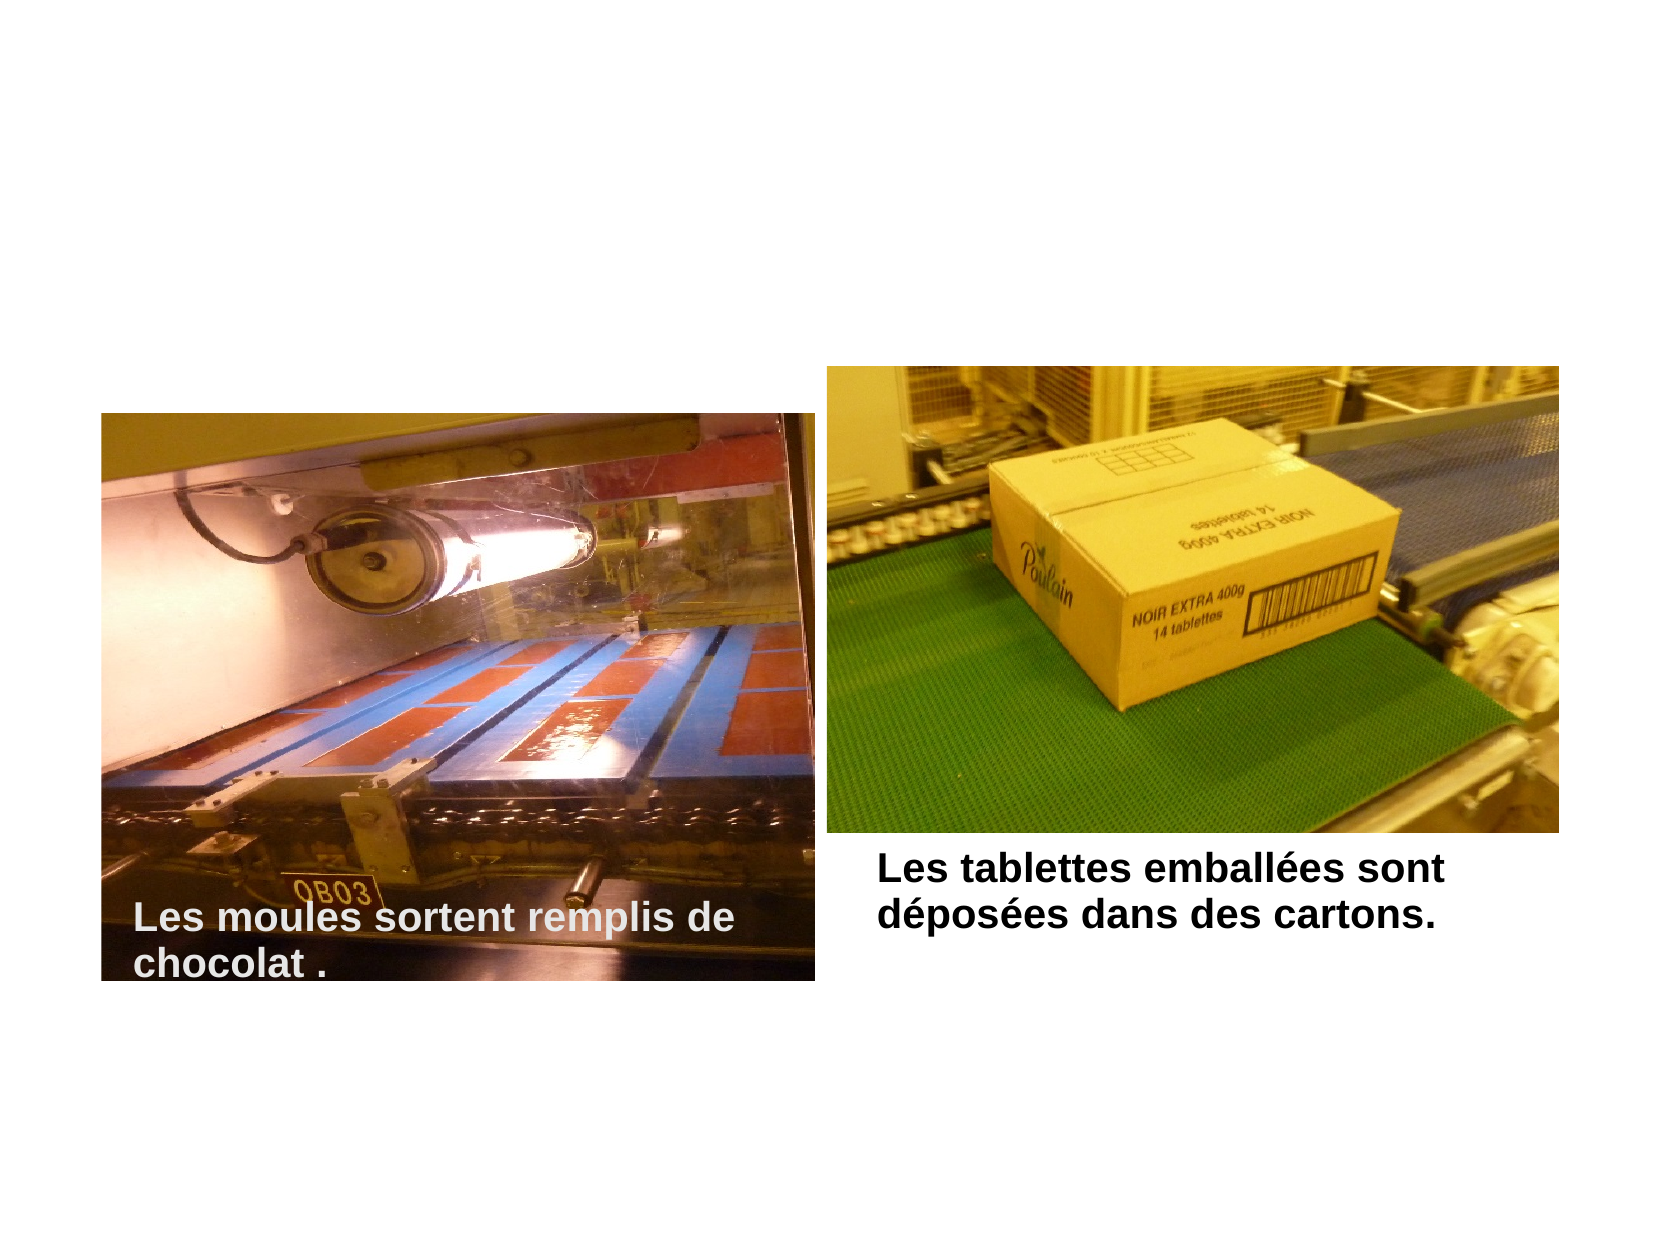

#
Les tablettes emballées sont déposées dans des cartons.
Les moules sortent remplis de chocolat .